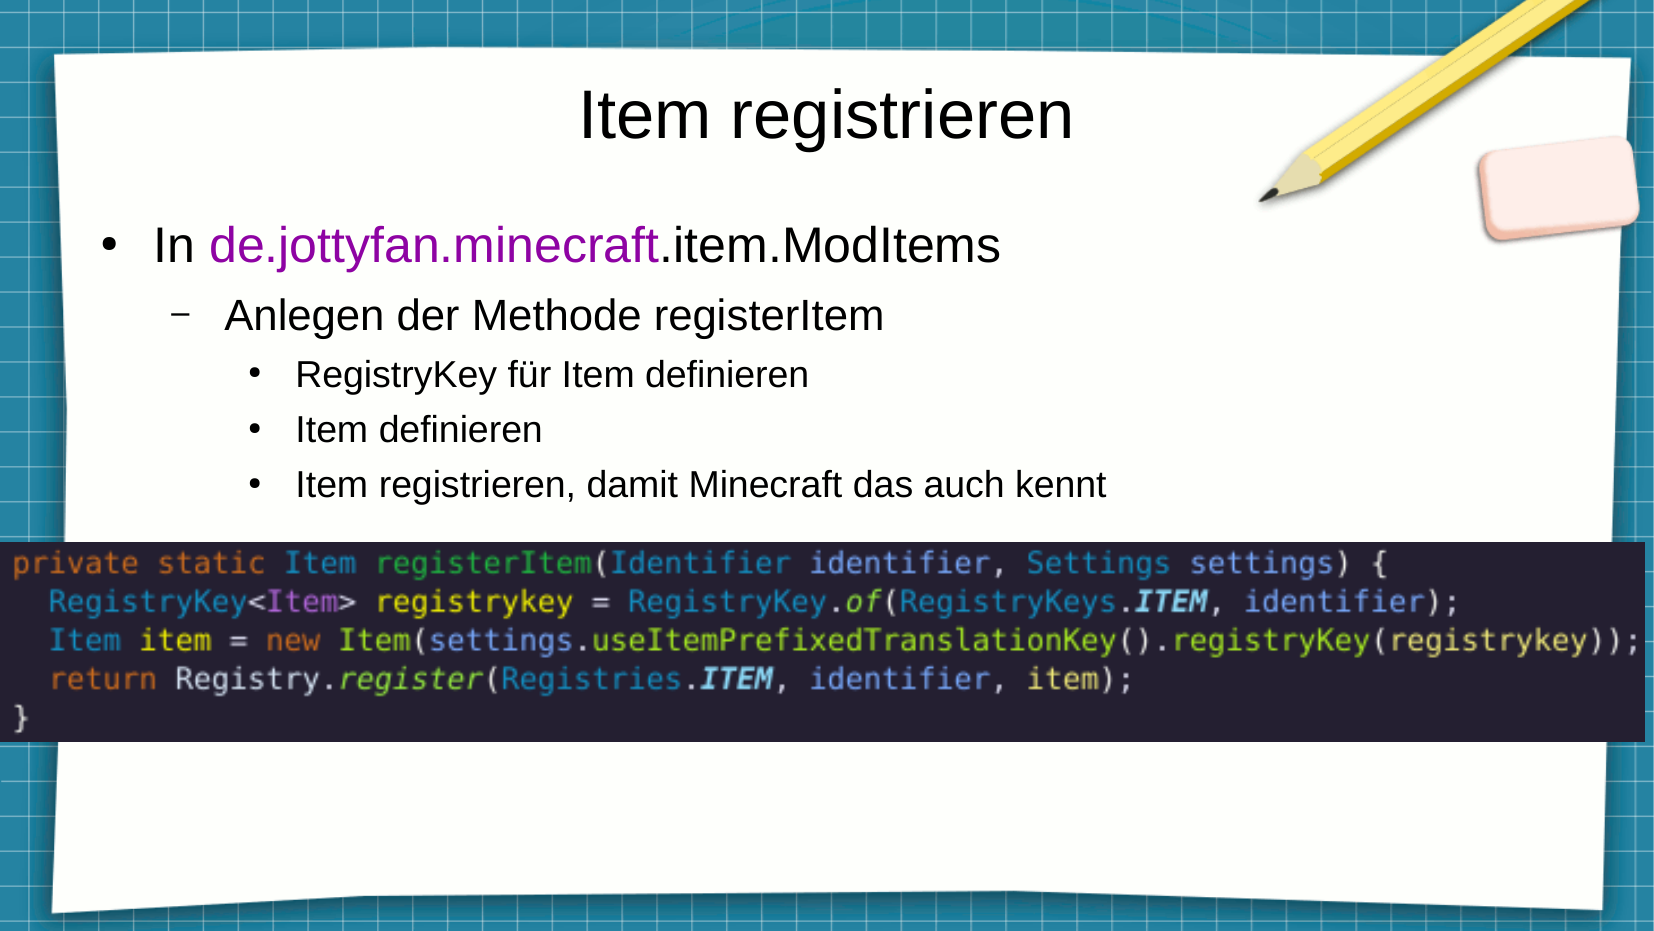

# Item registrieren
In de.jottyfan.minecraft.item.ModItems
Anlegen der Methode registerItem
RegistryKey für Item definieren
Item definieren
Item registrieren, damit Minecraft das auch kennt